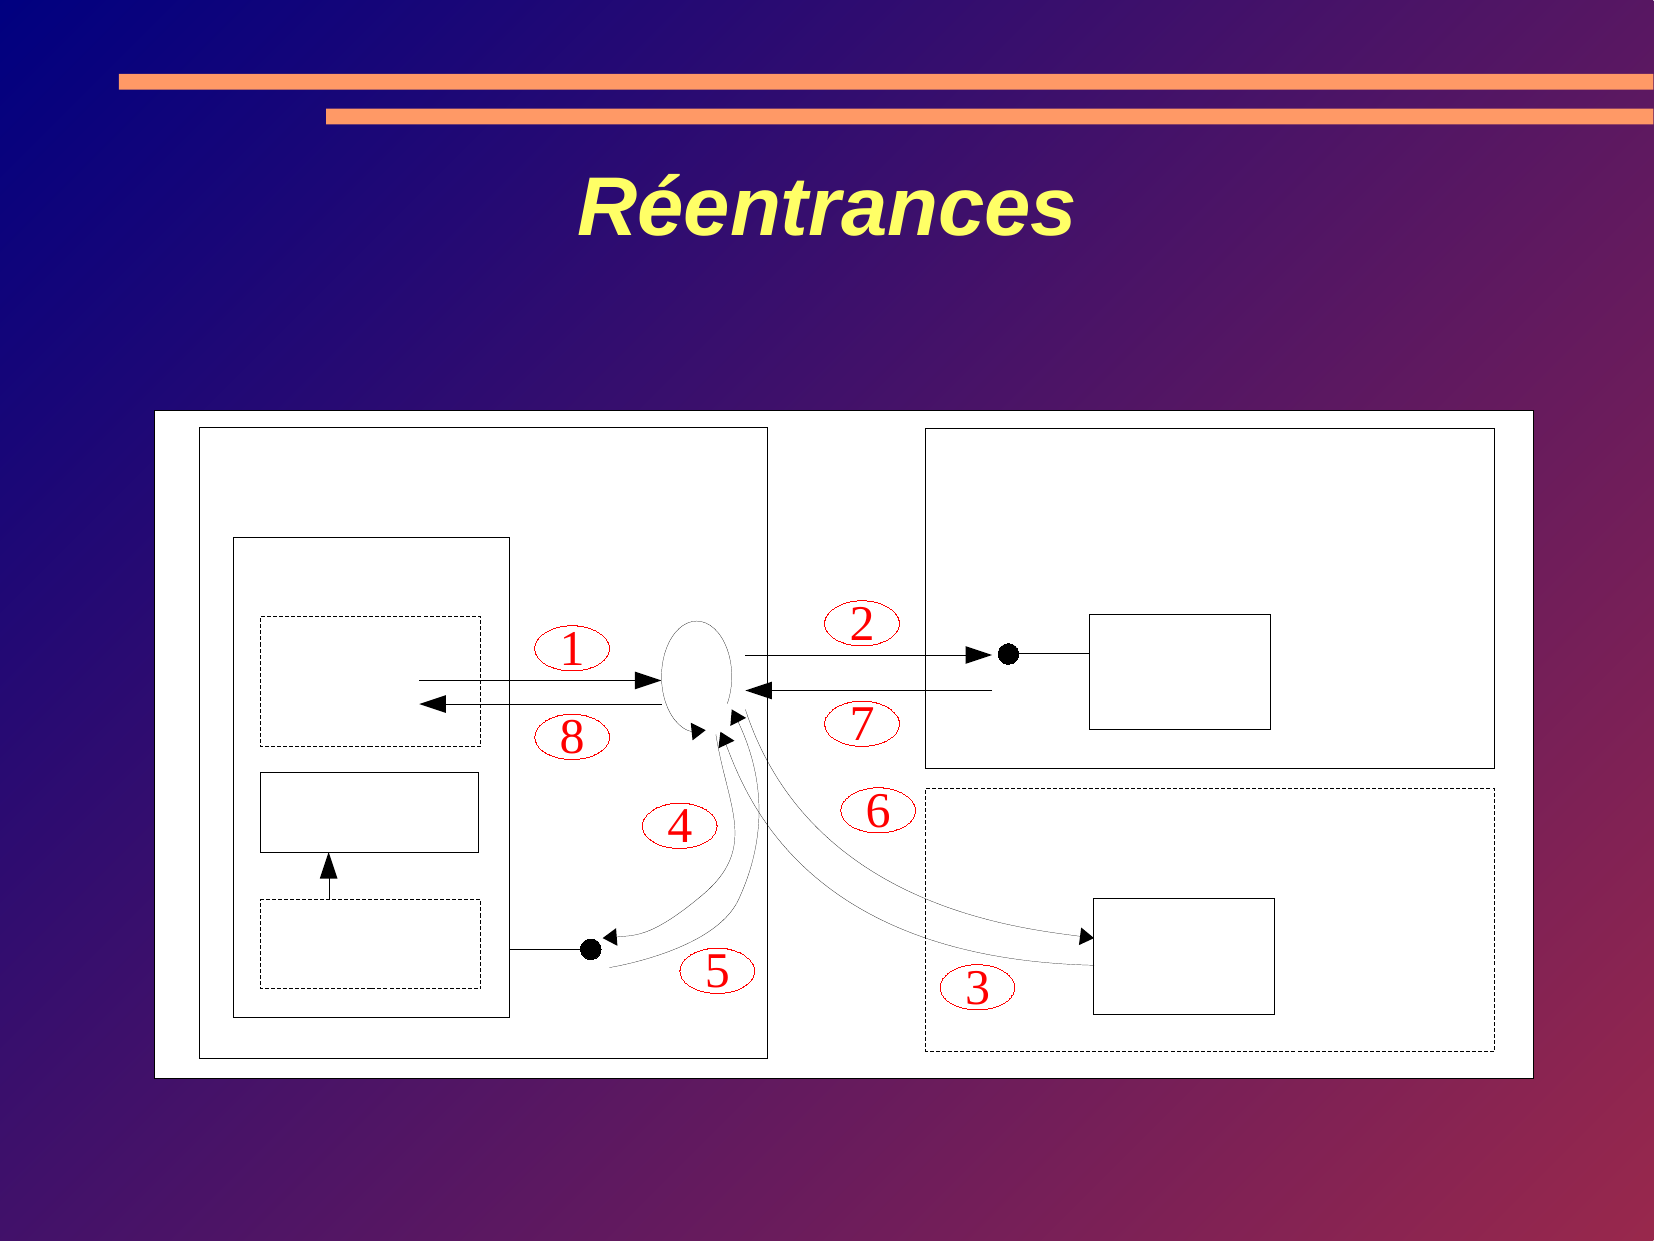

# Réentrances
Appartement A
boucle de
messages
Objet
if (V == 1)
 p->f();
V == 2 !
variable
d'instance V
V = 2
Méthode
1
8
5
4
Réentrance
Appartement B
Objet
serveur
2
7
6
3
Appartement C
Client